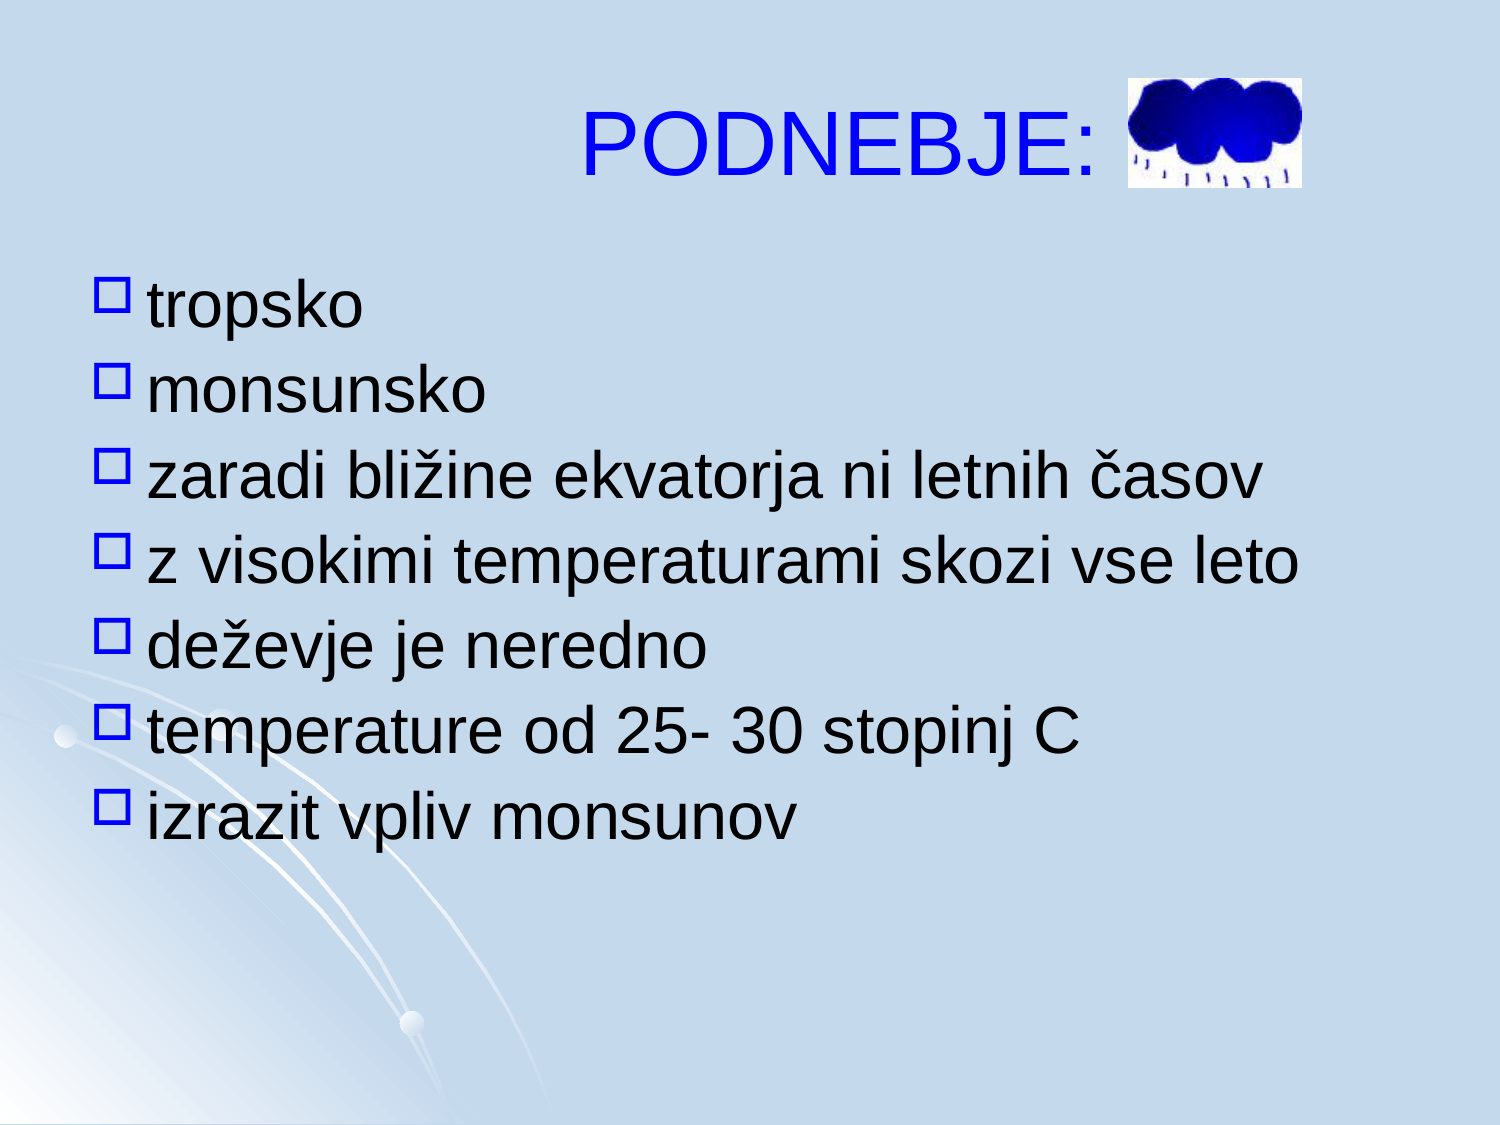

# PODNEBJE:
tropsko
monsunsko
zaradi bližine ekvatorja ni letnih časov
z visokimi temperaturami skozi vse leto
deževje je neredno
temperature od 25- 30 stopinj C
izrazit vpliv monsunov